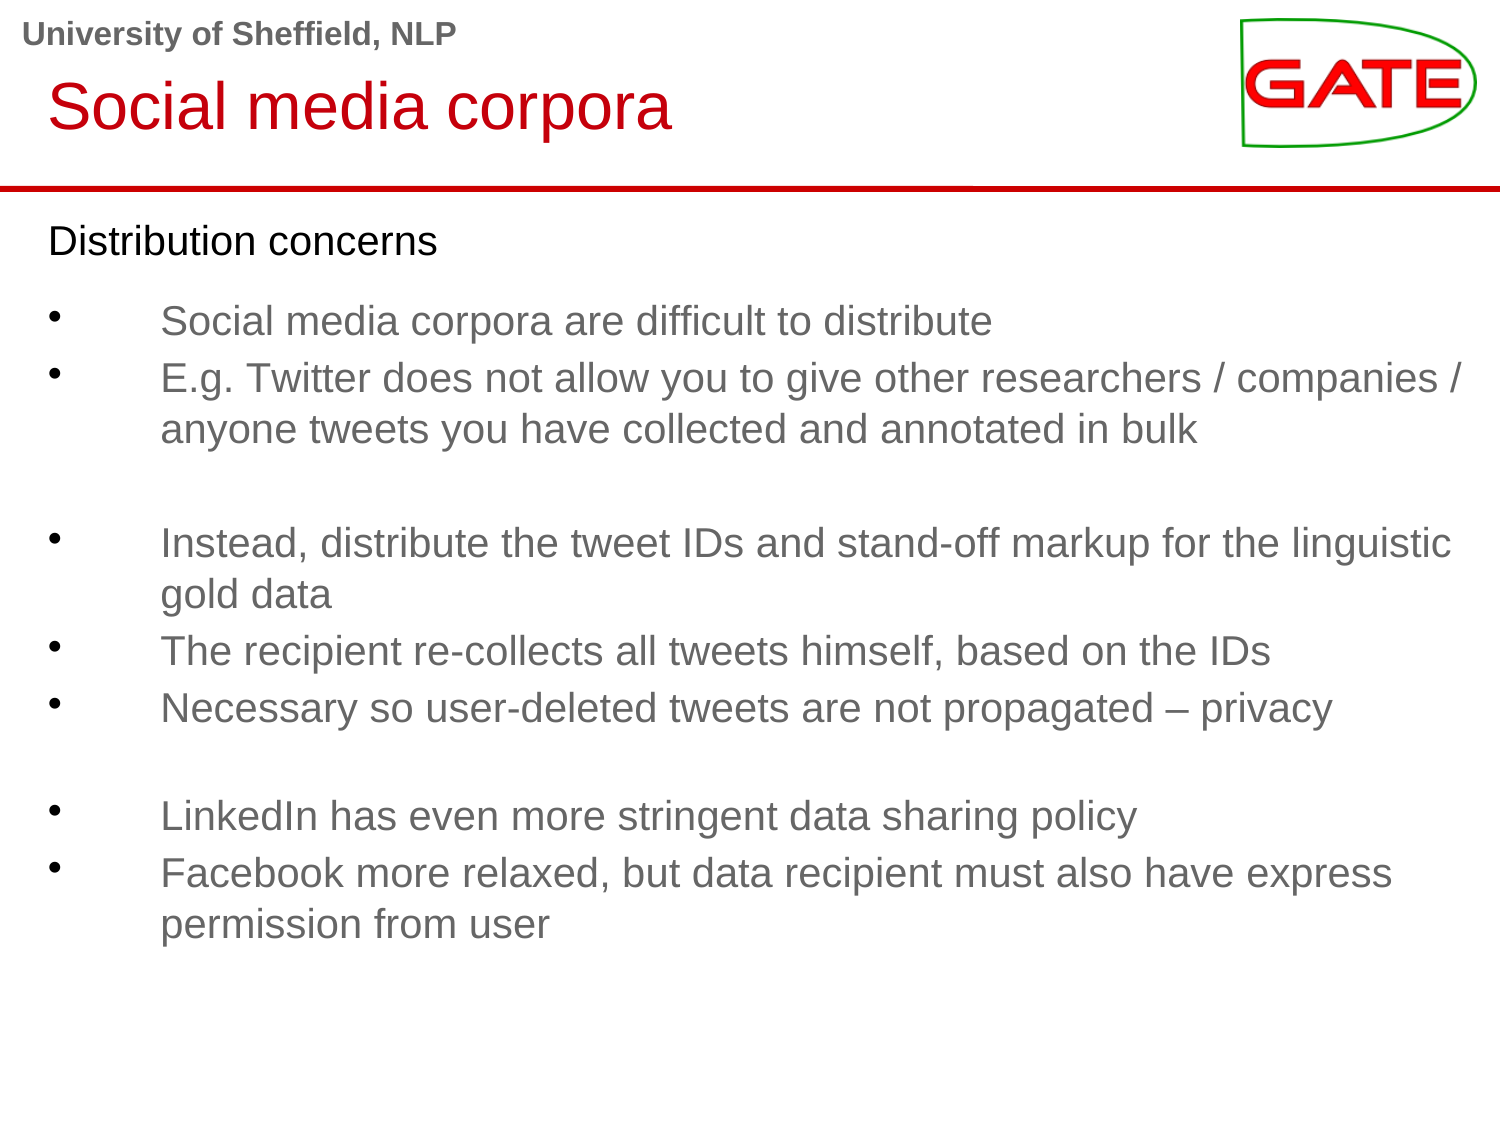

Social media corpora
Distribution concerns
Social media corpora are difficult to distribute
E.g. Twitter does not allow you to give other researchers / companies / anyone tweets you have collected and annotated in bulk
Instead, distribute the tweet IDs and stand-off markup for the linguistic gold data
The recipient re-collects all tweets himself, based on the IDs
Necessary so user-deleted tweets are not propagated – privacy
LinkedIn has even more stringent data sharing policy
Facebook more relaxed, but data recipient must also have express permission from user